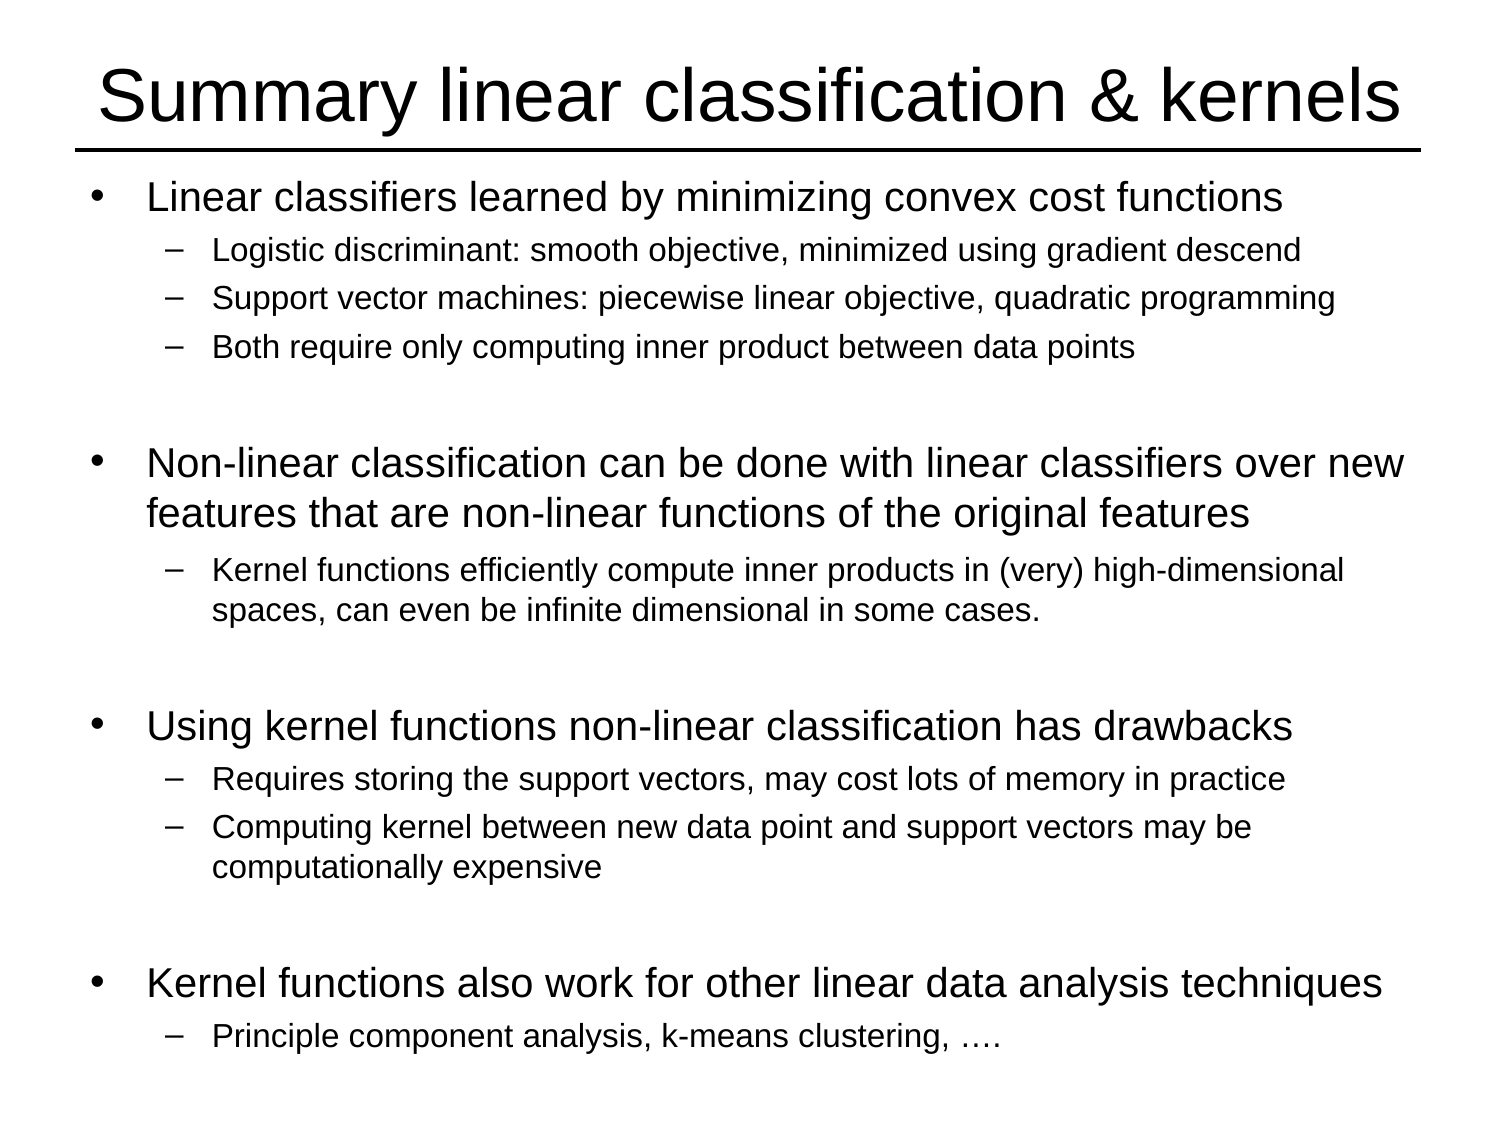

# Summary linear classification & kernels
Linear classifiers learned by minimizing convex cost functions
Logistic discriminant: smooth objective, minimized using gradient descend
Support vector machines: piecewise linear objective, quadratic programming
Both require only computing inner product between data points
Non-linear classification can be done with linear classifiers over new features that are non-linear functions of the original features
Kernel functions efficiently compute inner products in (very) high-dimensional spaces, can even be infinite dimensional in some cases.
Using kernel functions non-linear classification has drawbacks
Requires storing the support vectors, may cost lots of memory in practice
Computing kernel between new data point and support vectors may be computationally expensive
Kernel functions also work for other linear data analysis techniques
Principle component analysis, k-means clustering, ….